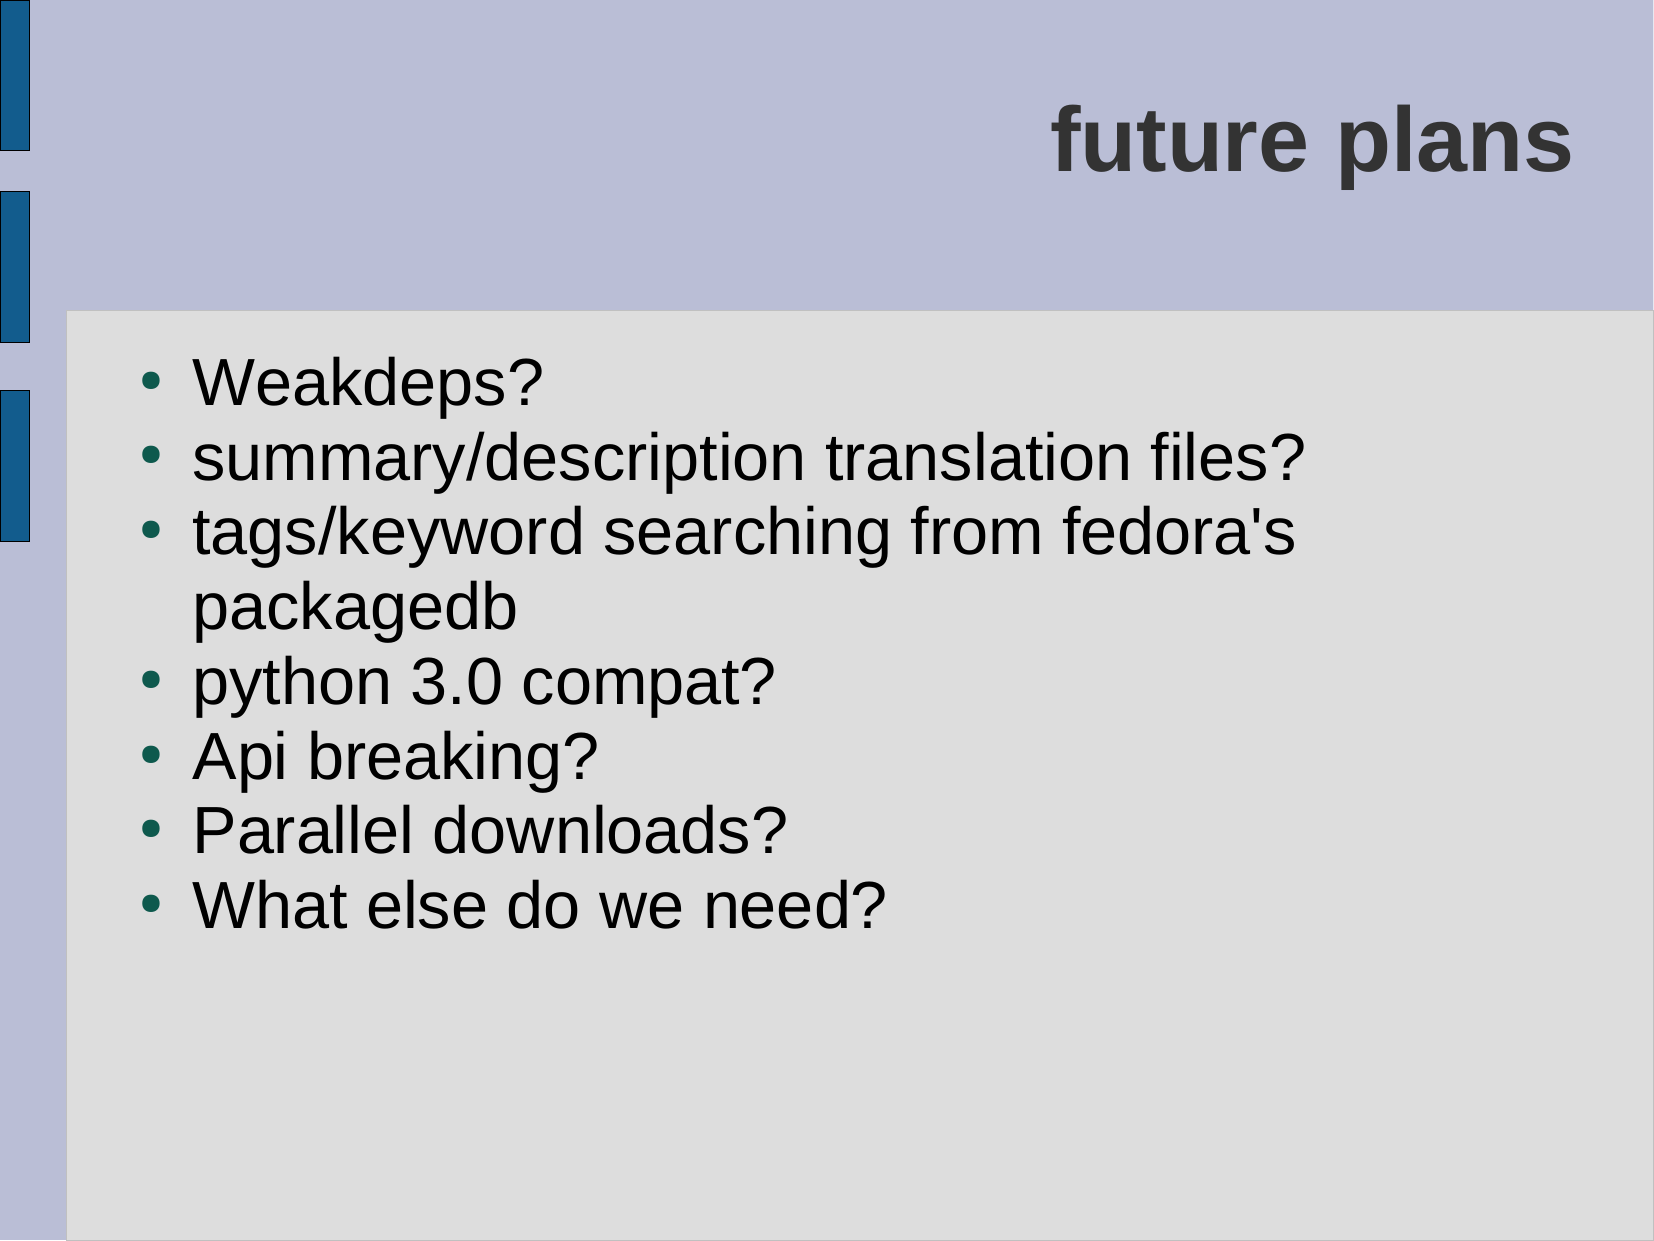

# future plans
Weakdeps?
summary/description translation files?
tags/keyword searching from fedora's packagedb
python 3.0 compat?
Api breaking?
Parallel downloads?
What else do we need?